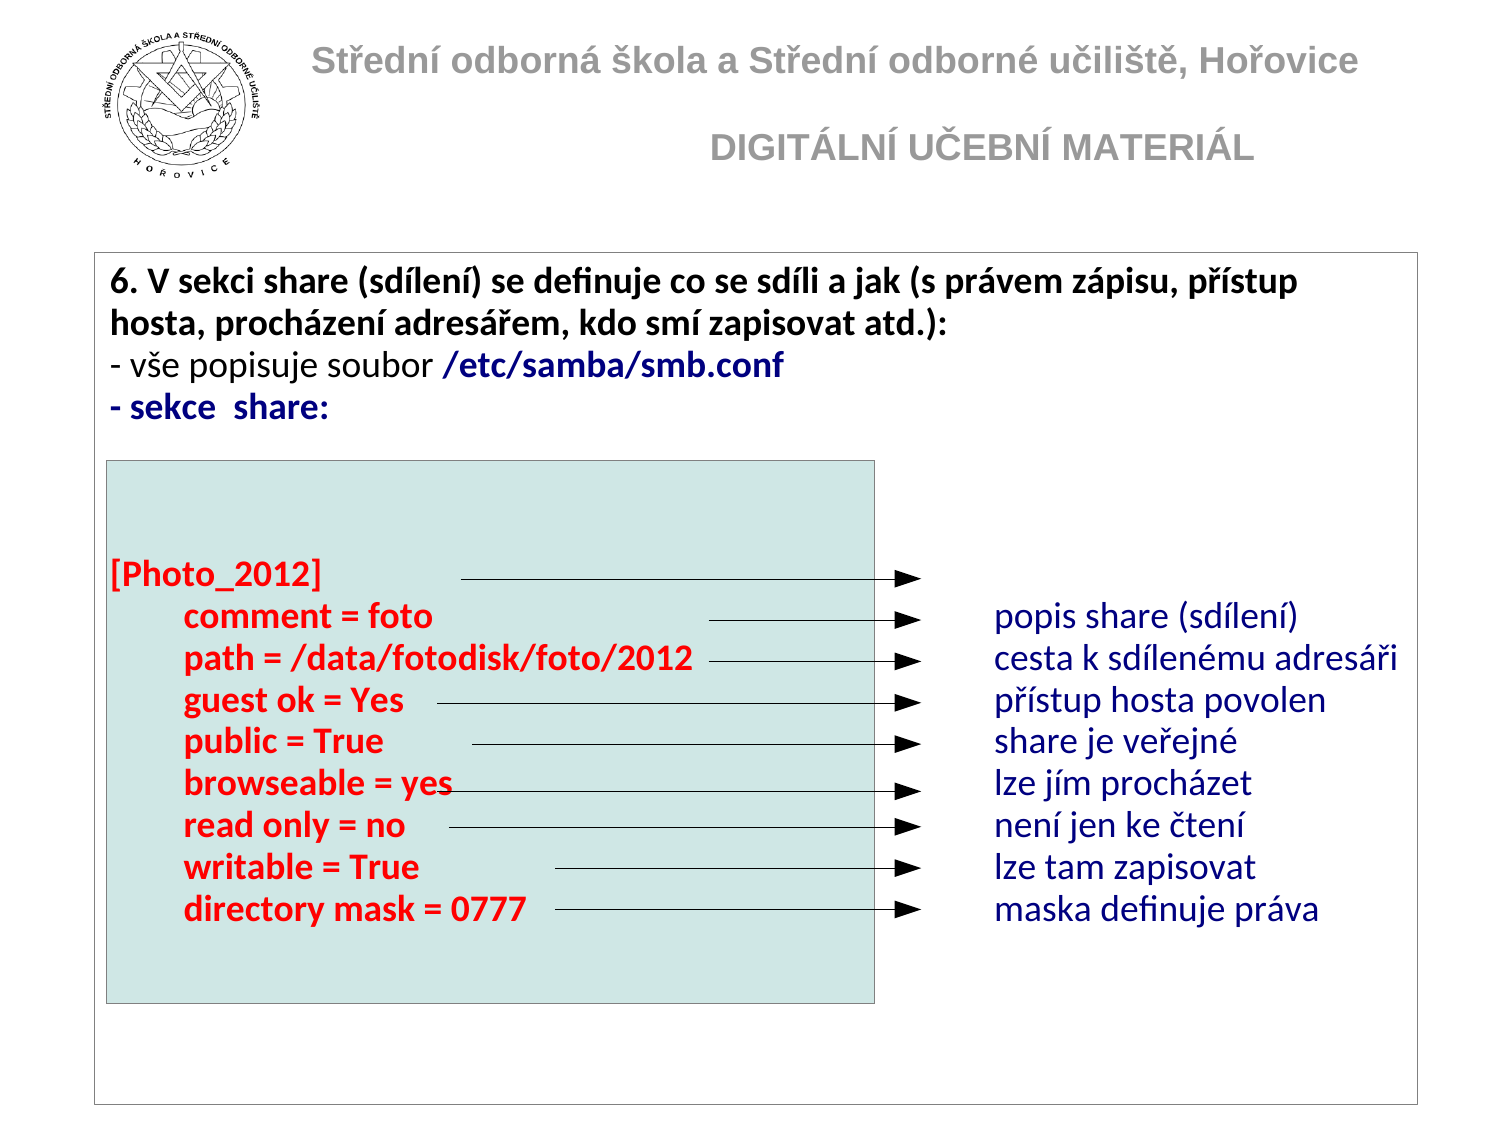

6. V sekci share (sdílení) se definuje co se sdíli a jak (s právem zápisu, přístup hosta, procházení adresářem, kdo smí zapisovat atd.):
- vše popisuje soubor /etc/samba/smb.conf
- sekce share:
[Photo_2012]
	comment = foto								popis share (sdílení)
	path = /data/fotodisk/foto/2012					cesta k sdílenému adresáři
	guest ok = Yes									přístup hosta povolen
	public = True									share je veřejné
	browseable = yes								lze jím procházet
	read only = no								není jen ke čtení
	writable = True								lze tam zapisovat
	directory mask = 0777							maska definuje práva